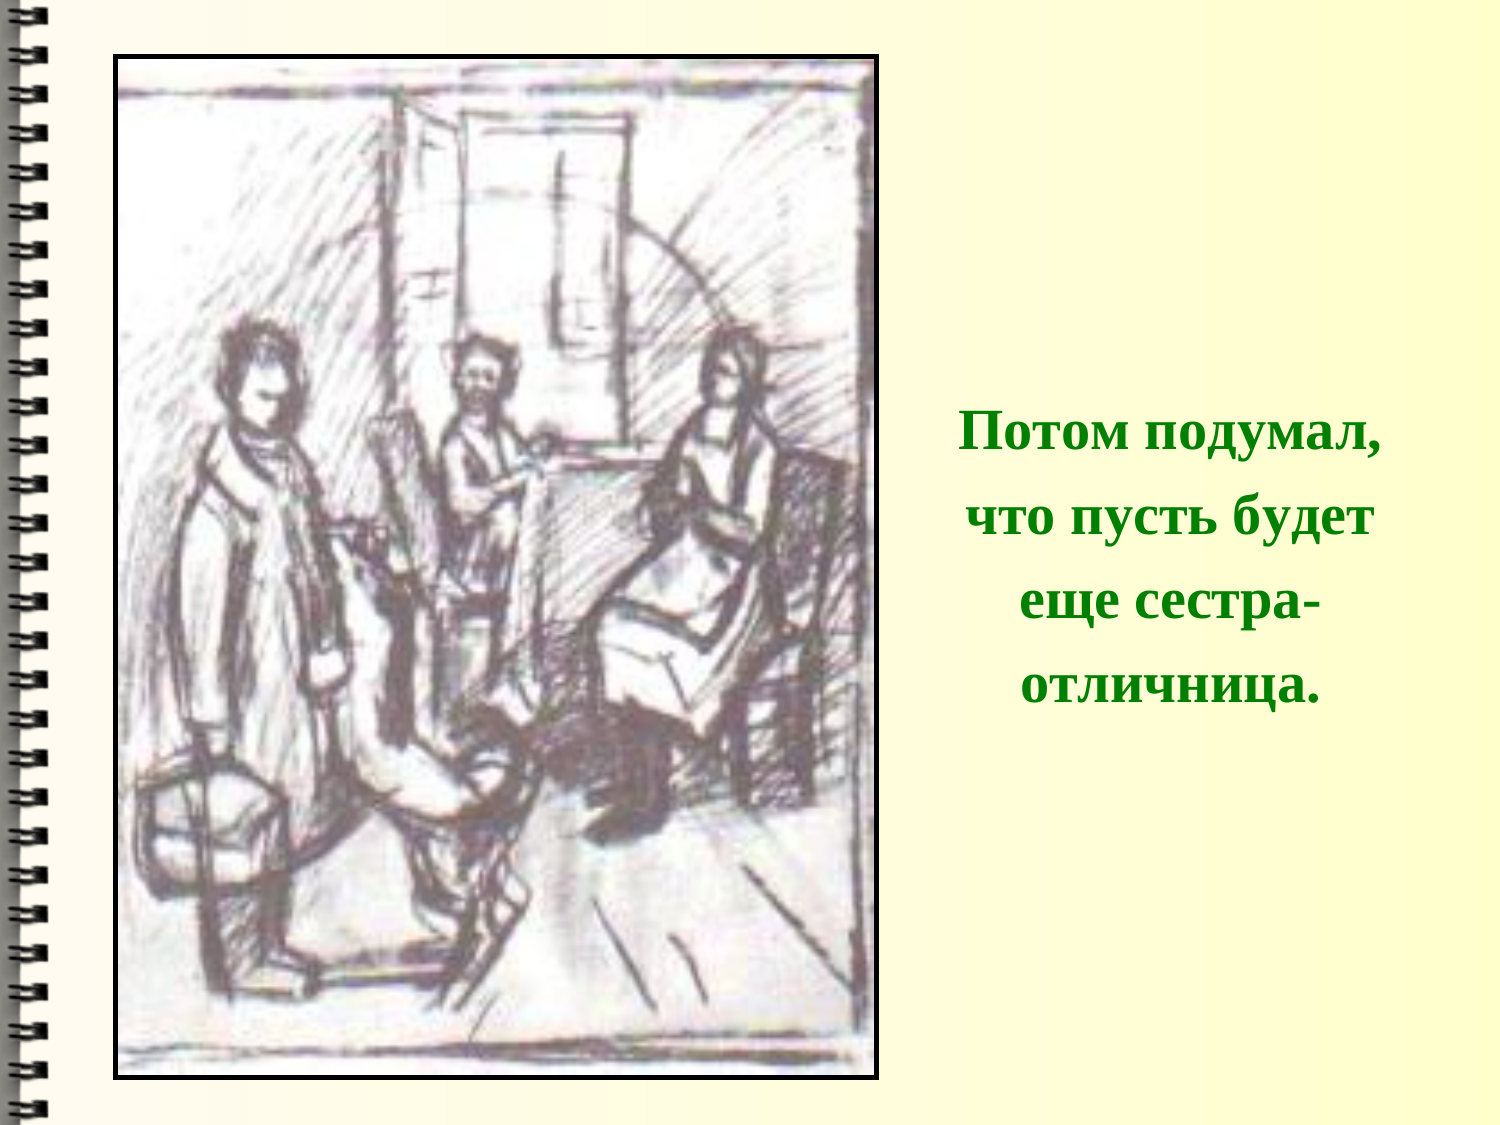

#
Потом подумал,
что пусть будет
еще сестра-
отличница.